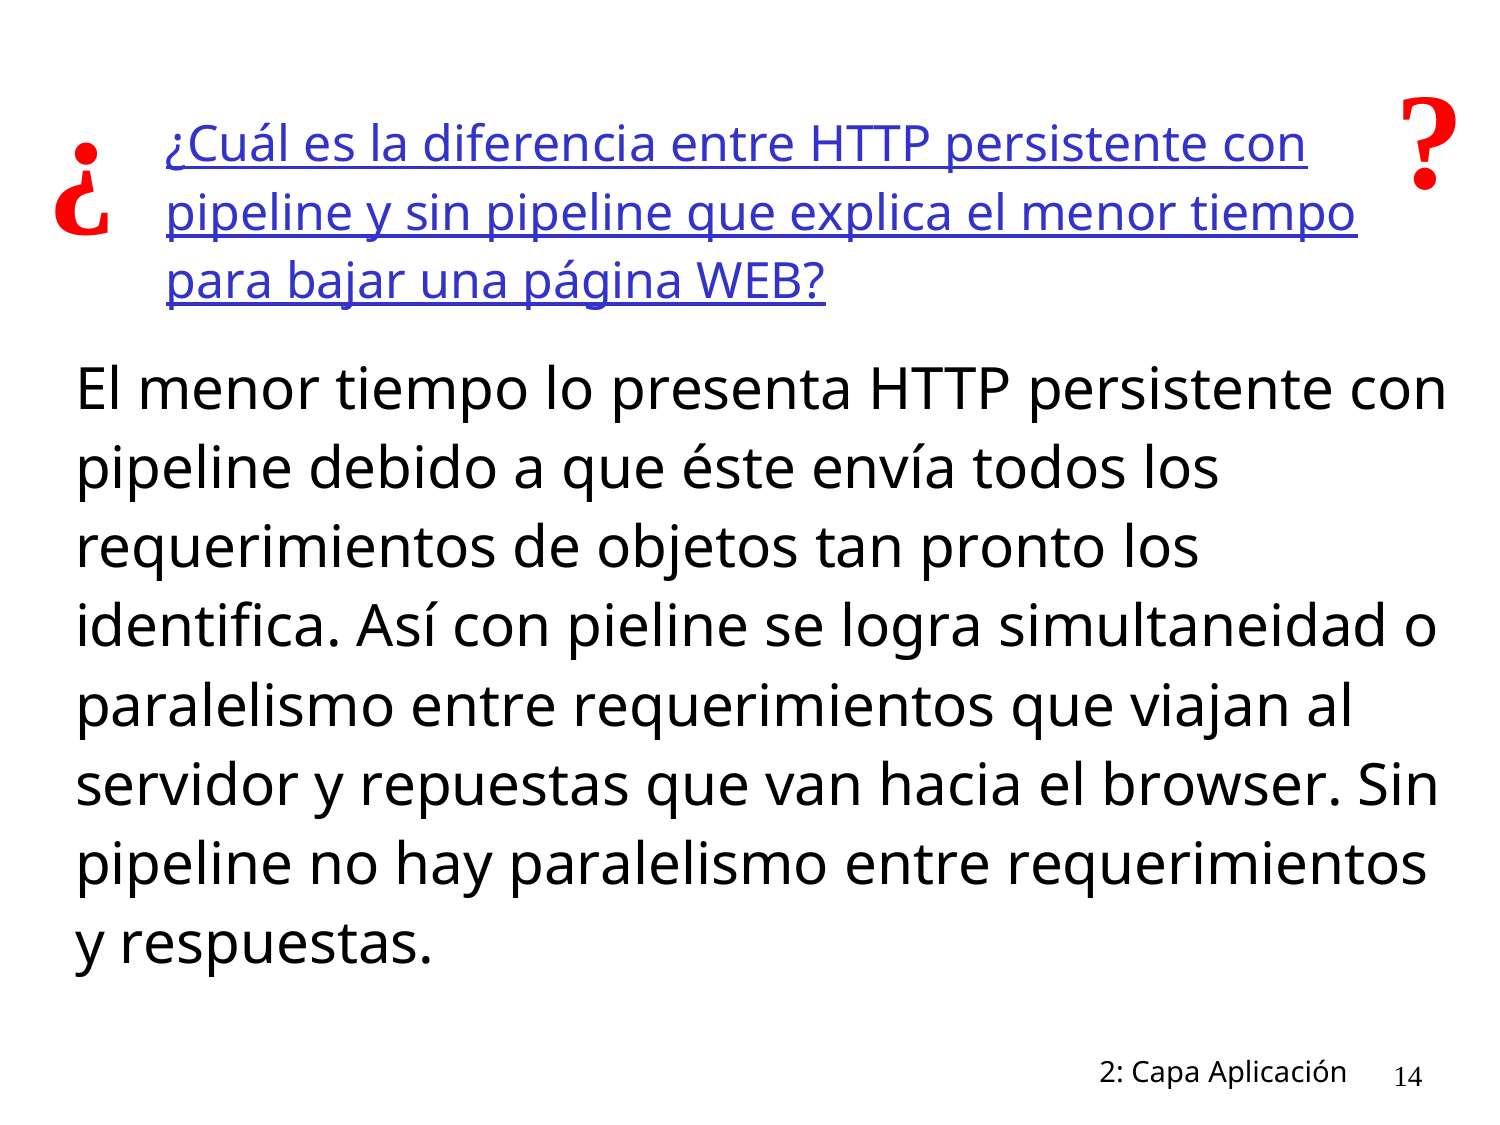

?
¿
# ¿Cuál es la diferencia entre HTTP persistente con pipeline y sin pipeline que explica el menor tiempo para bajar una página WEB?
El menor tiempo lo presenta HTTP persistente con pipeline debido a que éste envía todos los requerimientos de objetos tan pronto los identifica. Así con pieline se logra simultaneidad o paralelismo entre requerimientos que viajan al servidor y repuestas que van hacia el browser. Sin pipeline no hay paralelismo entre requerimientos y respuestas.